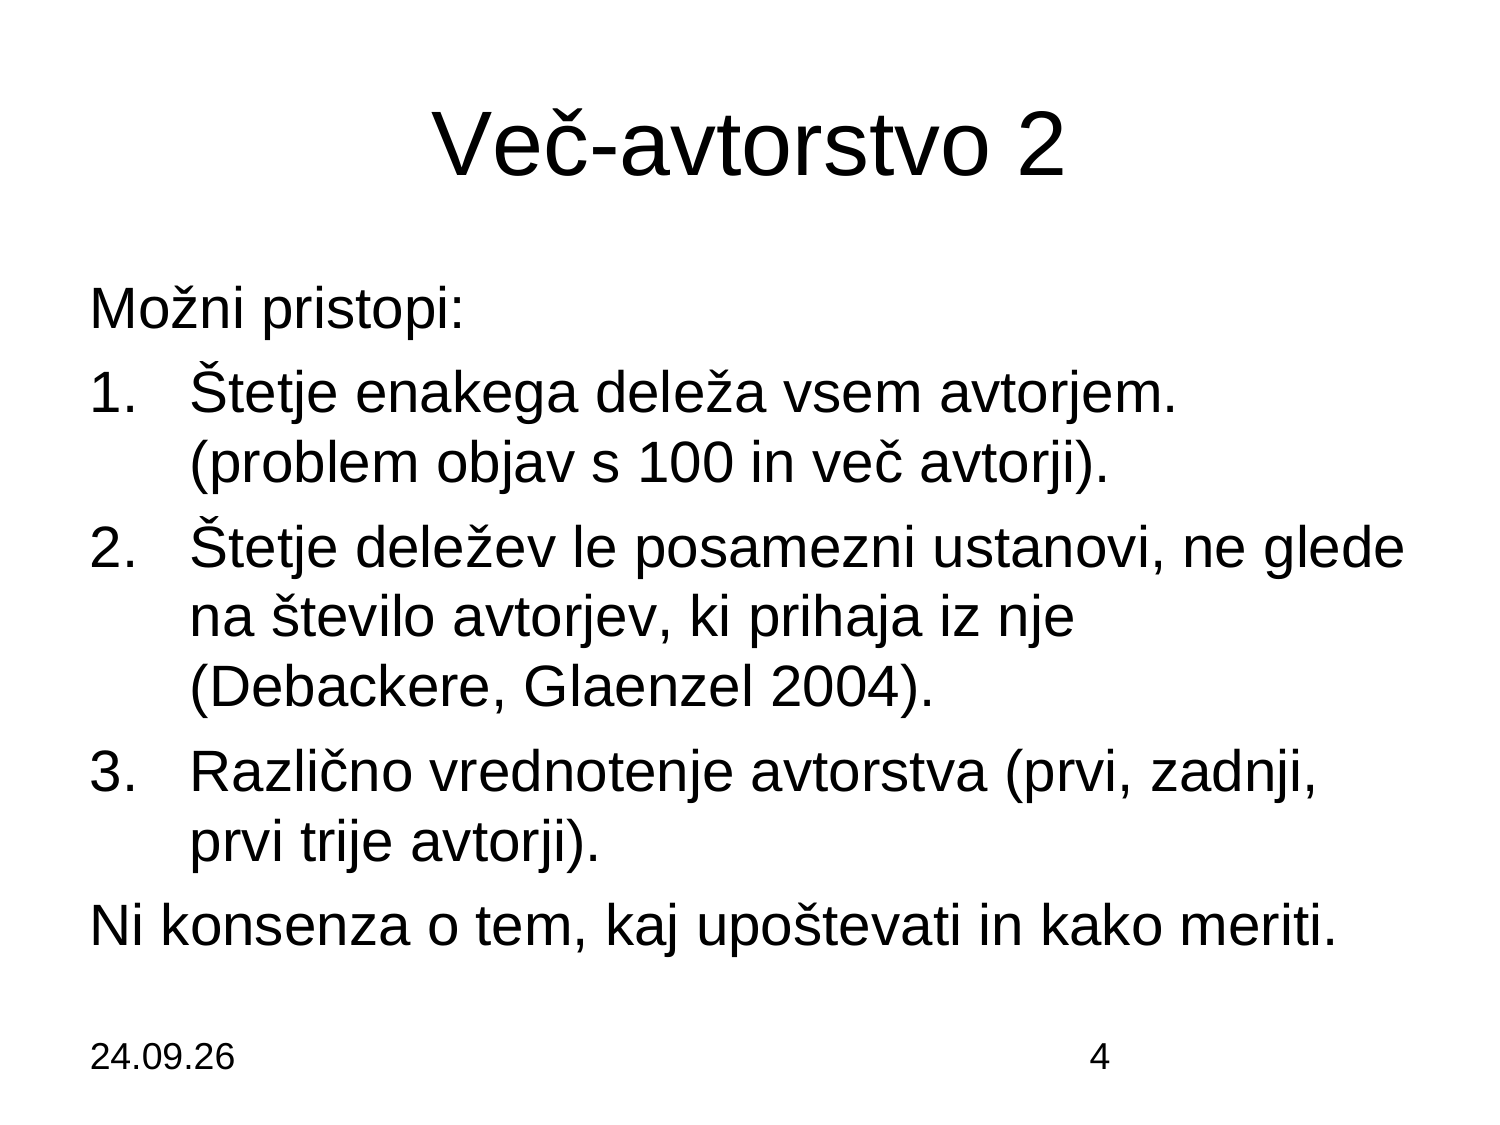

# Več-avtorstvo 2
Možni pristopi:
Štetje enakega deleža vsem avtorjem. (problem objav s 100 in več avtorji).
Štetje deležev le posamezni ustanovi, ne glede na število avtorjev, ki prihaja iz nje (Debackere, Glaenzel 2004).
Različno vrednotenje avtorstva (prvi, zadnji, prvi trije avtorji).
Ni konsenza o tem, kaj upoštevati in kako meriti.
4